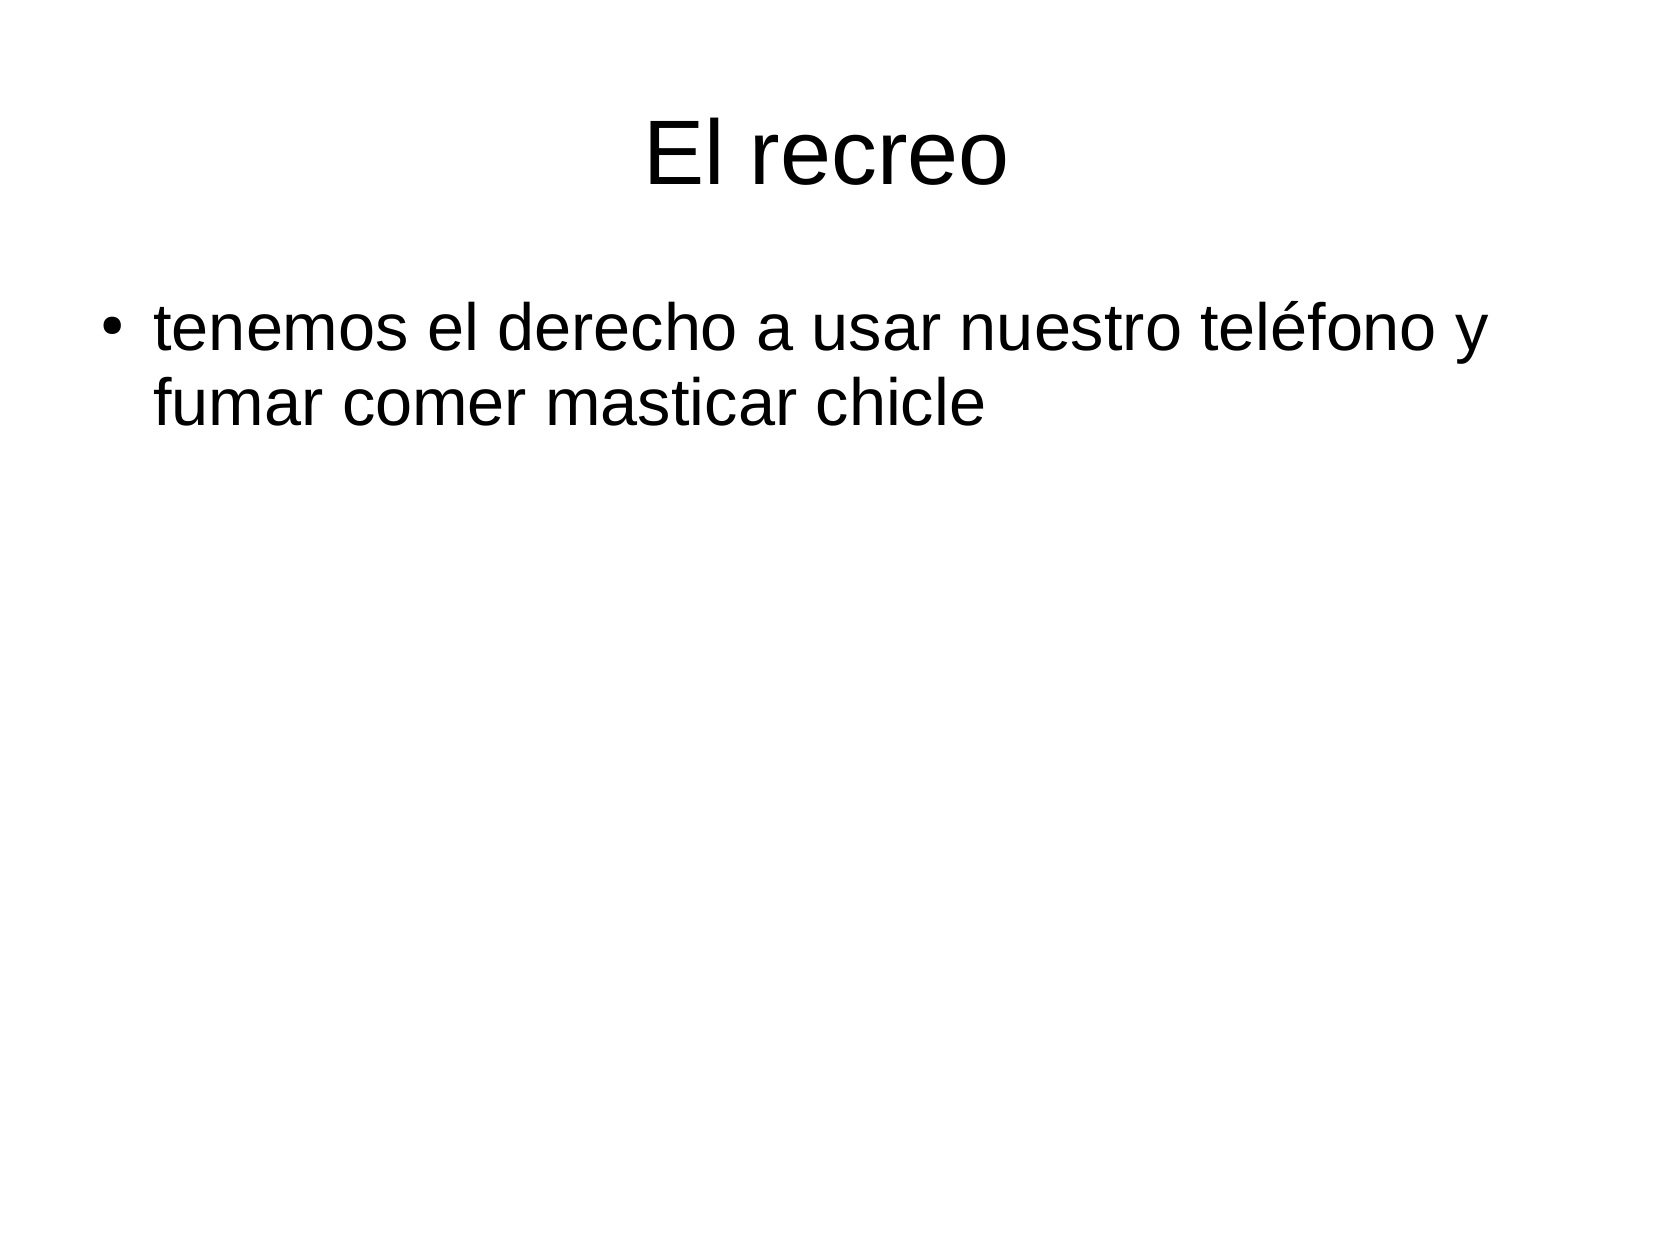

# El recreo
tenemos el derecho a usar nuestro teléfono y fumar comer masticar chicle